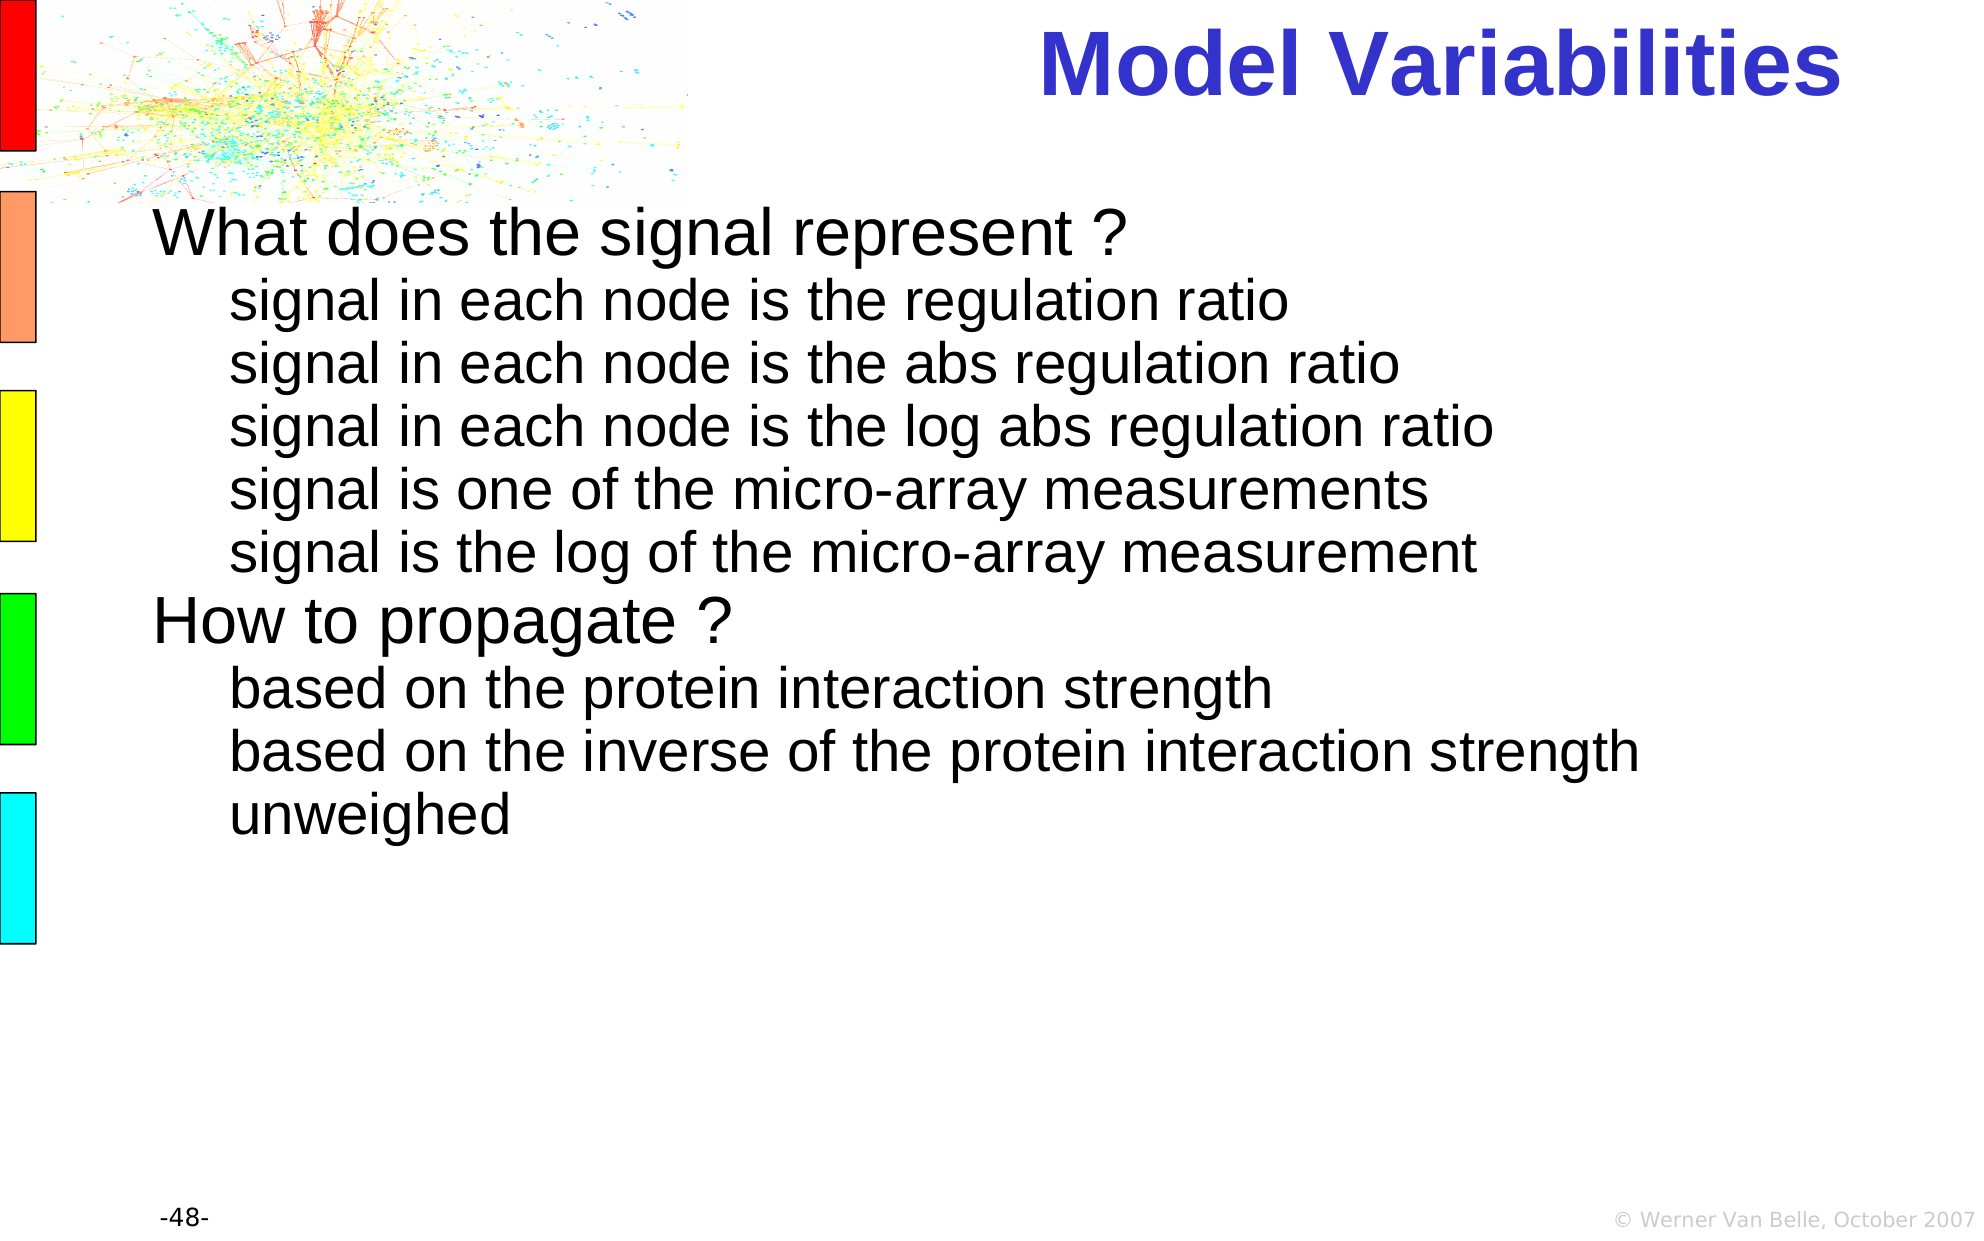

# Model Variabilities
What does the signal represent ?
signal in each node is the regulation ratio
signal in each node is the abs regulation ratio
signal in each node is the log abs regulation ratio
signal is one of the micro-array measurements
signal is the log of the micro-array measurement
How to propagate ?
based on the protein interaction strength
based on the inverse of the protein interaction strength
unweighed